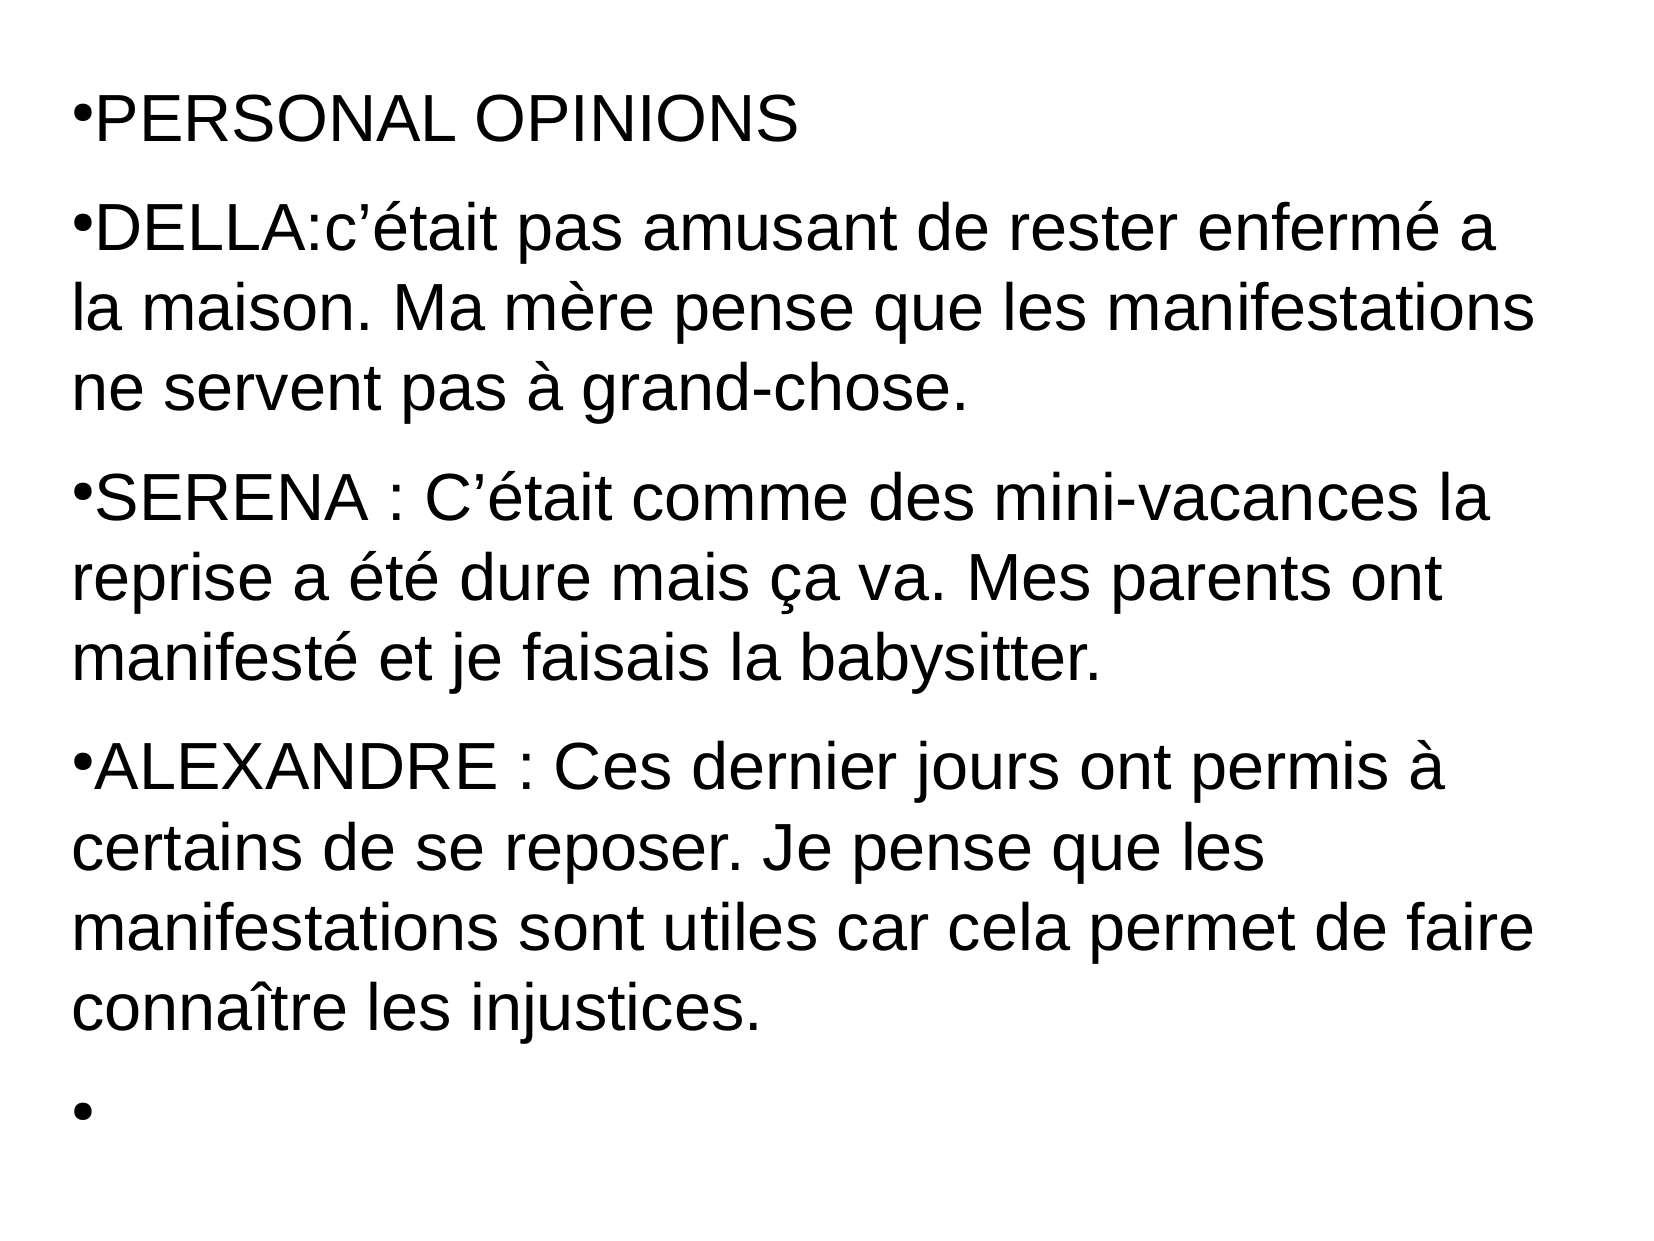

# PERSONAL OPINIONS
DELLA:c’était pas amusant de rester enfermé a la maison. Ma mère pense que les manifestations ne servent pas à grand-chose.
SERENA : C’était comme des mini-vacances la reprise a été dure mais ça va. Mes parents ont manifesté et je faisais la babysitter.
ALEXANDRE : Ces dernier jours ont permis à certains de se reposer. Je pense que les manifestations sont utiles car cela permet de faire connaître les injustices.